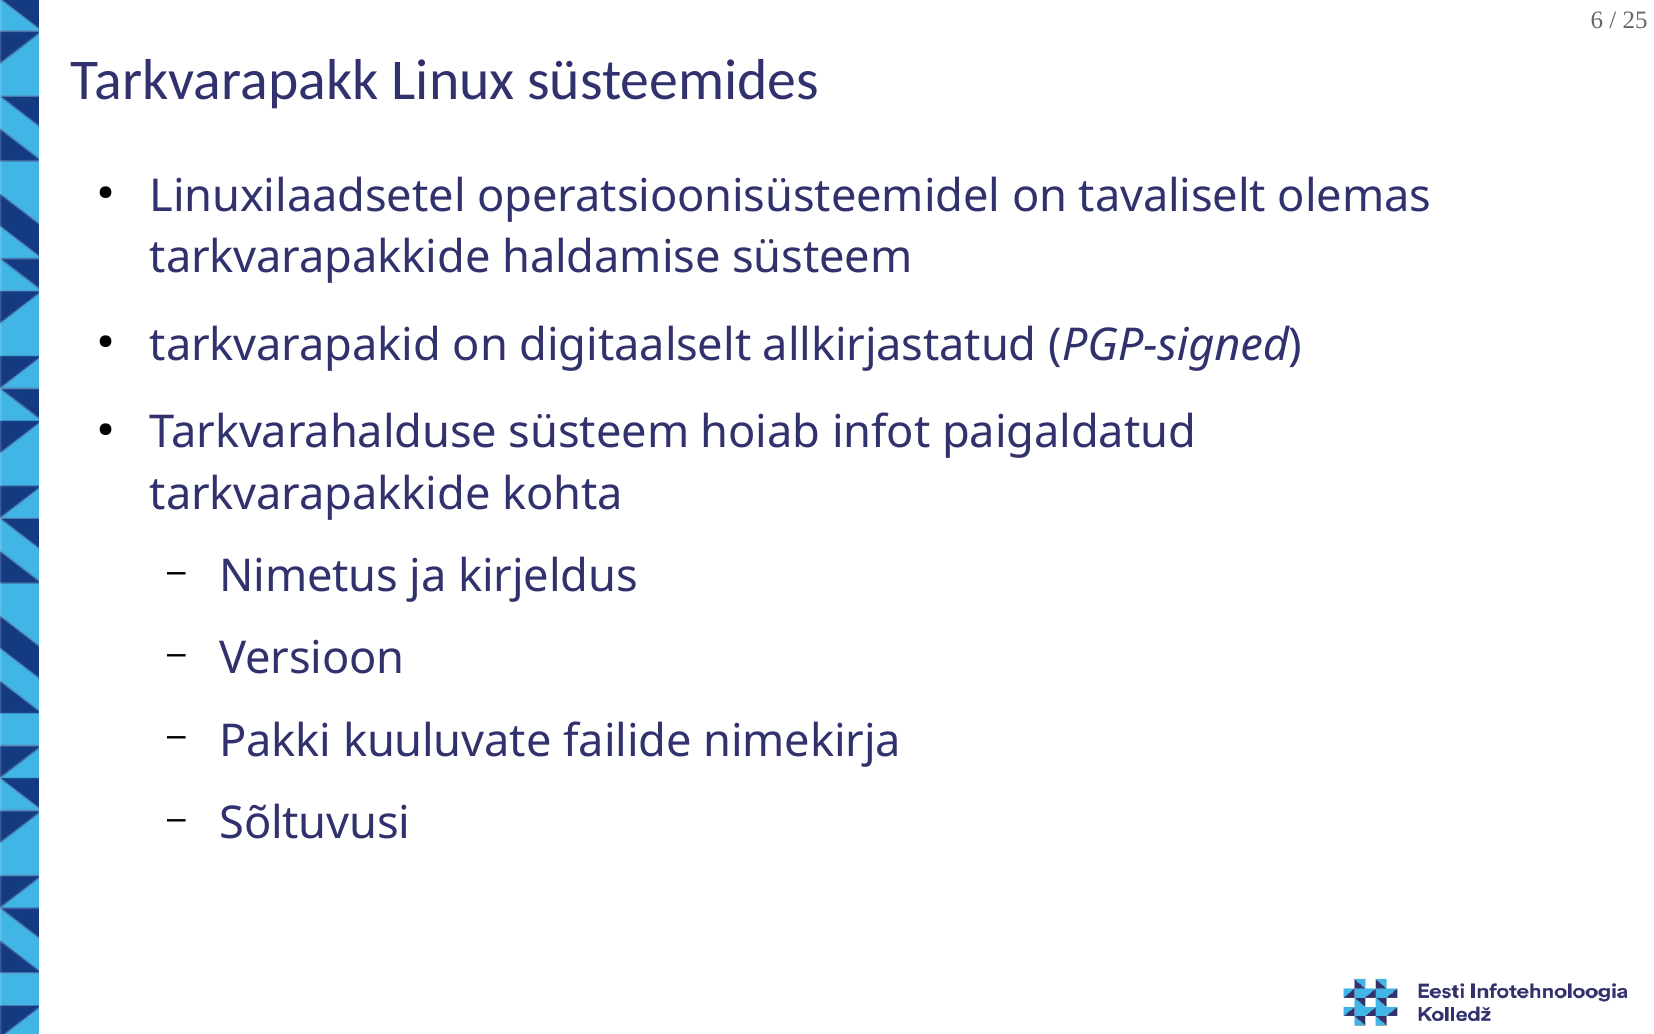

# Tarkvarapakk Linux süsteemides
Linuxilaadsetel operatsioonisüsteemidel on tavaliselt olemas tarkvarapakkide haldamise süsteem
tarkvarapakid on digitaalselt allkirjastatud (PGP-signed)
Tarkvarahalduse süsteem hoiab infot paigaldatud tarkvarapakkide kohta
Nimetus ja kirjeldus
Versioon
Pakki kuuluvate failide nimekirja
Sõltuvusi